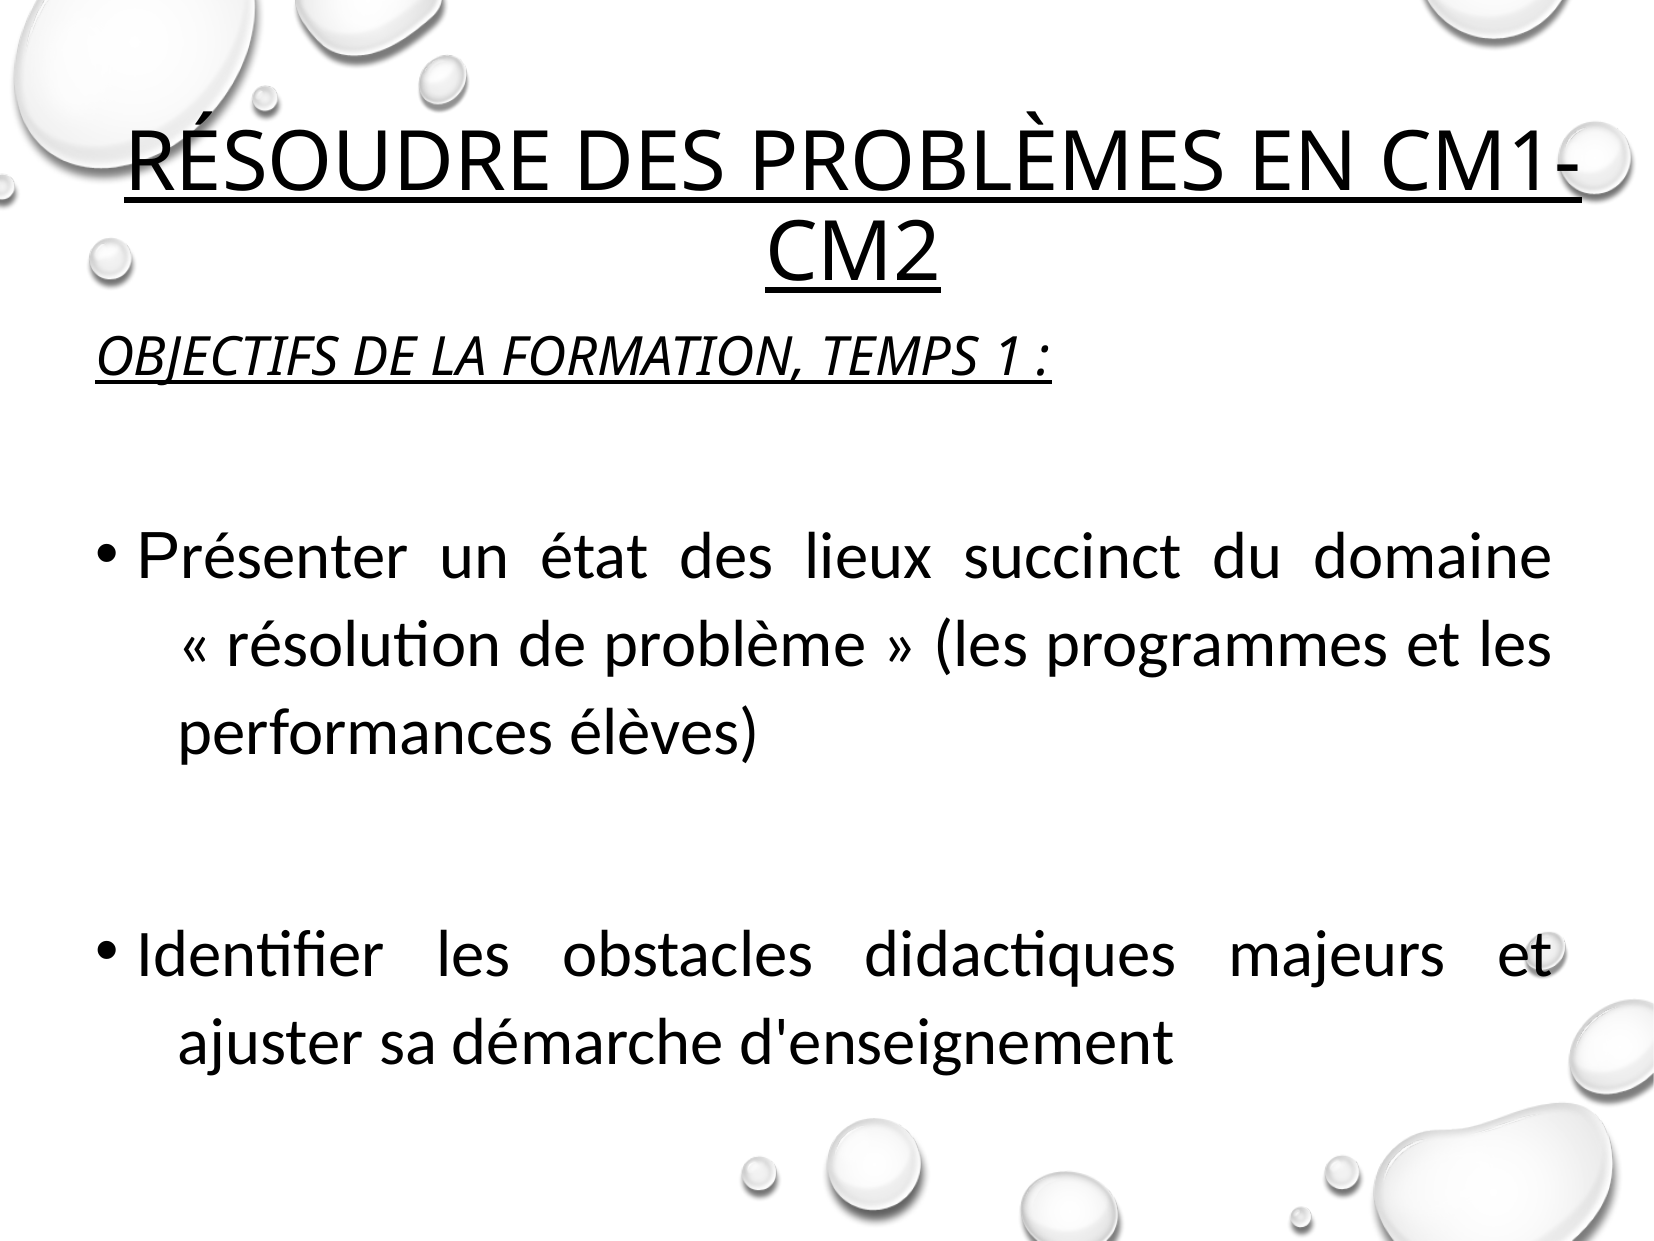

# Résoudre des problèmes en CM1-CM2
Objectifs de la formation, temps 1 :
Présenter un état des lieux succinct du domaine « résolution de problème » (les programmes et les performances élèves)
Identifier les obstacles didactiques majeurs et ajuster sa démarche d'enseignement